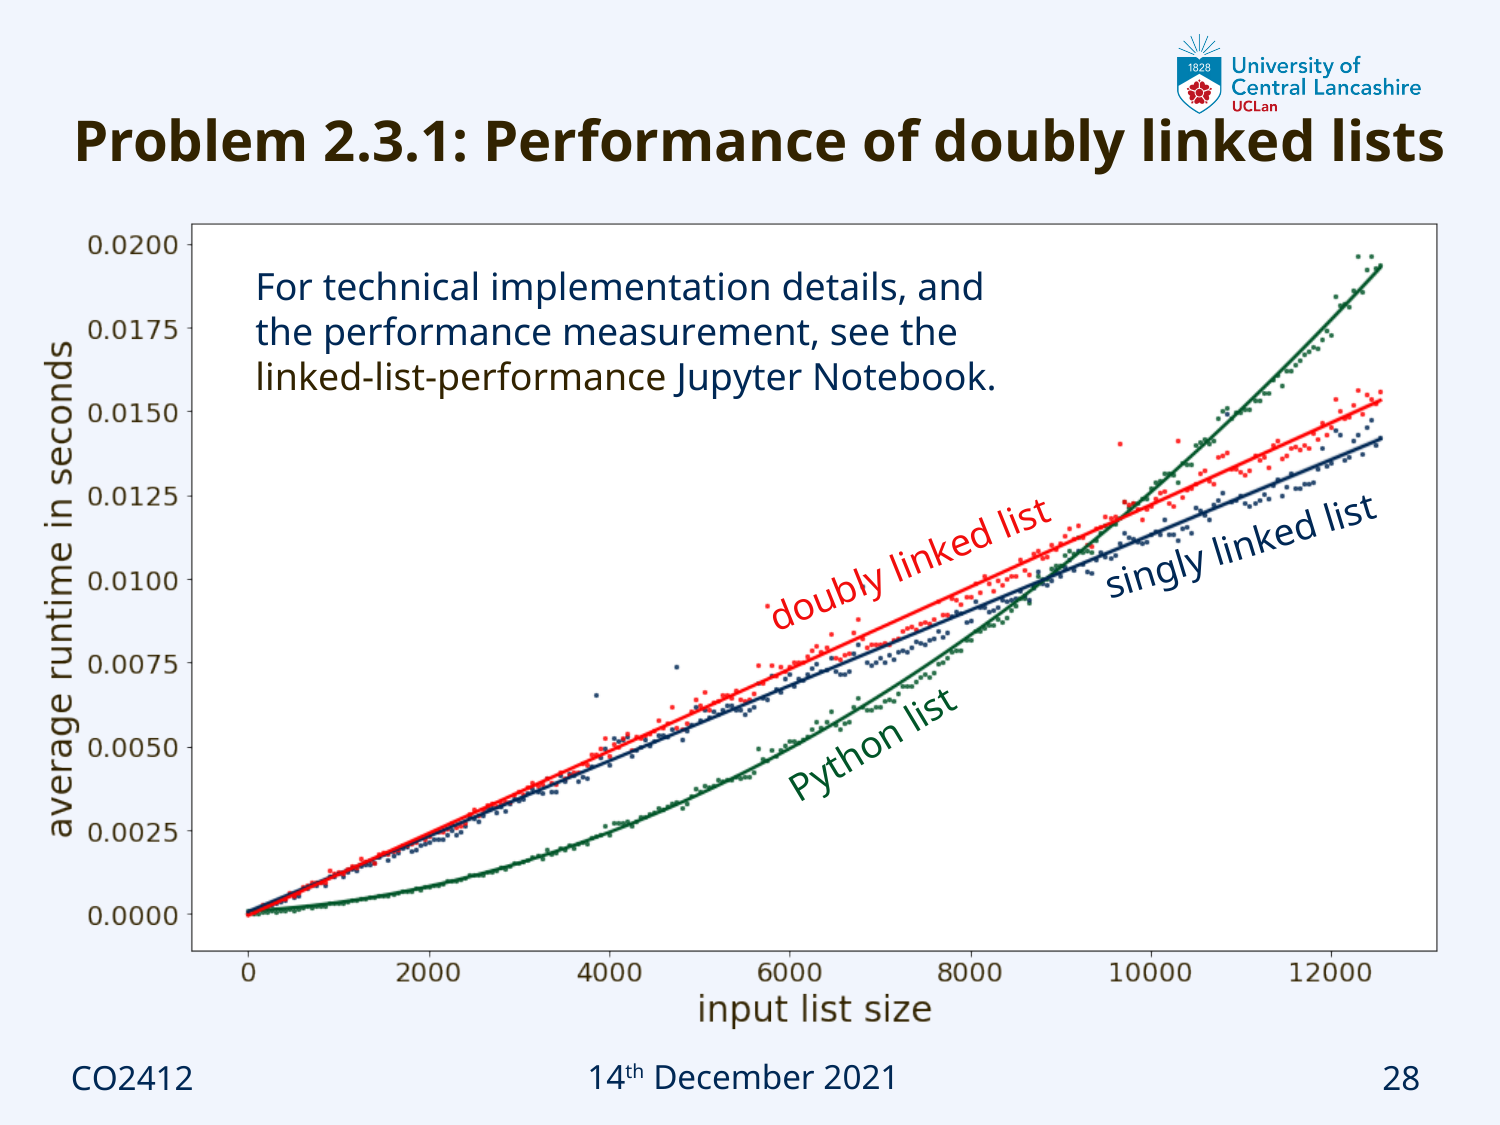

# Problem 2.3.1: Performance of doubly linked lists
For technical implementation details, and the performance measurement, see the linked-list-performance Jupyter Notebook.
singly linked list
doubly linked list
Python list